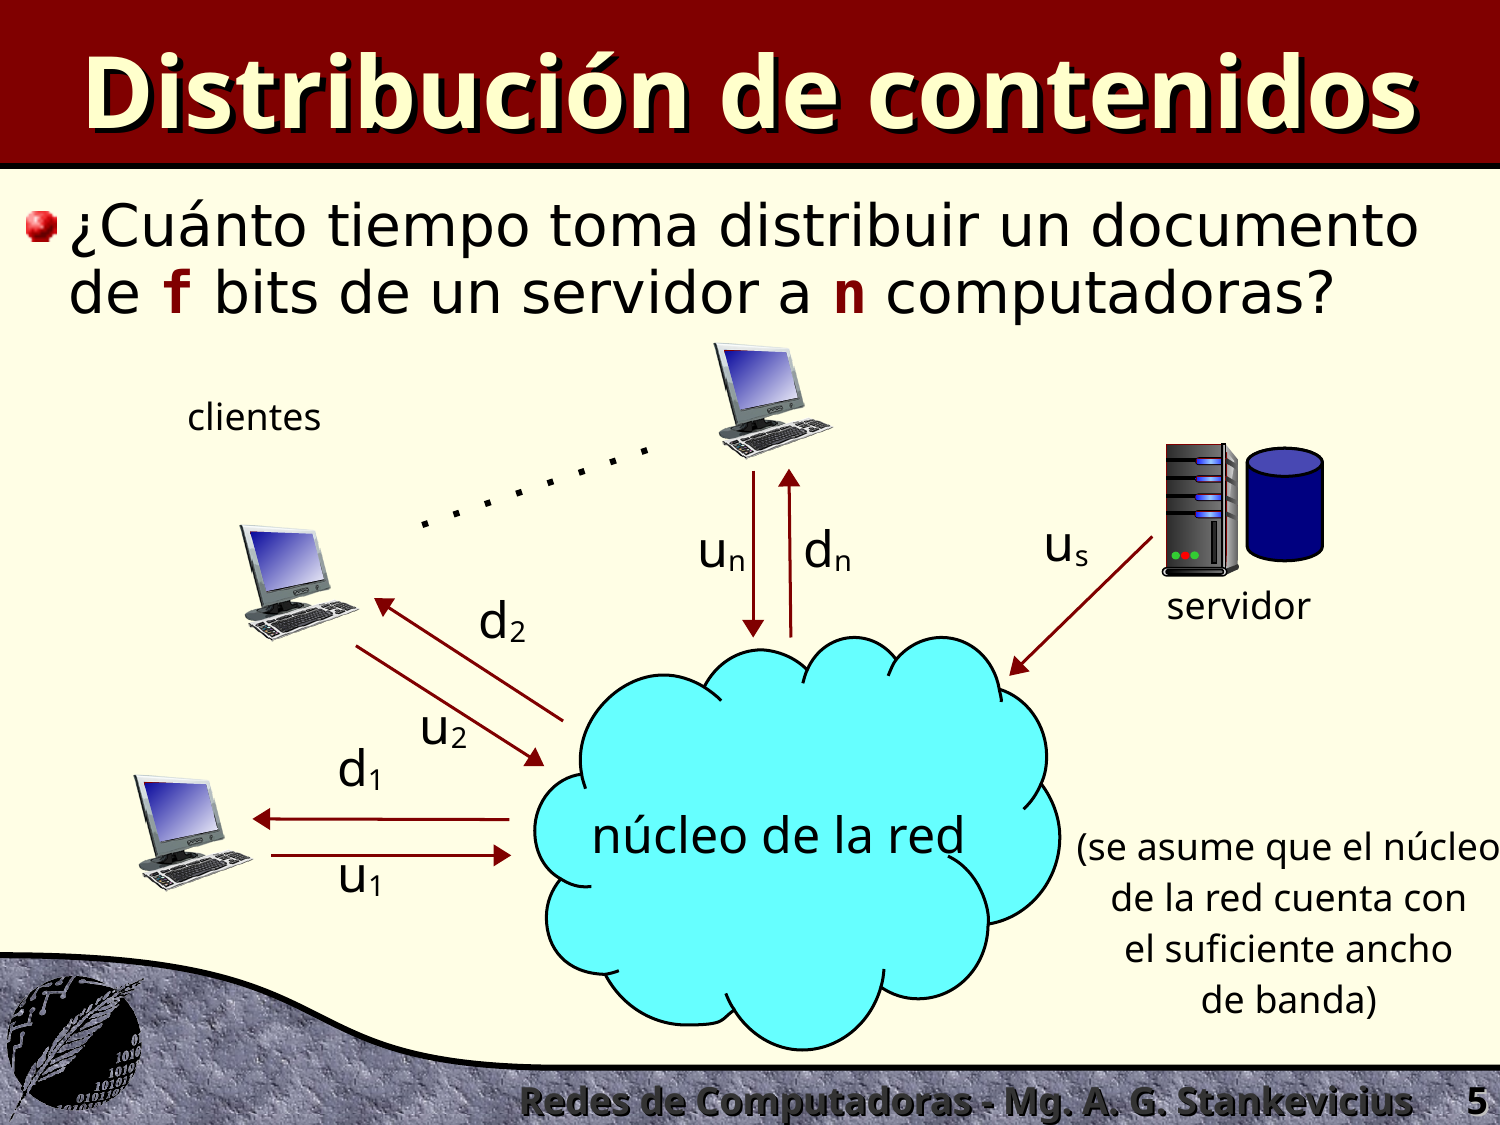

# Distribución de contenidos
¿Cuánto tiempo toma distribuir un documento de f bits de un servidor a n computadoras?
clientes
us
dn
un
servidor
d2
núcleo de la red
u2
d1
(se asume que el núcleo
de la red cuenta con
el suficiente ancho
de banda)
u1
5